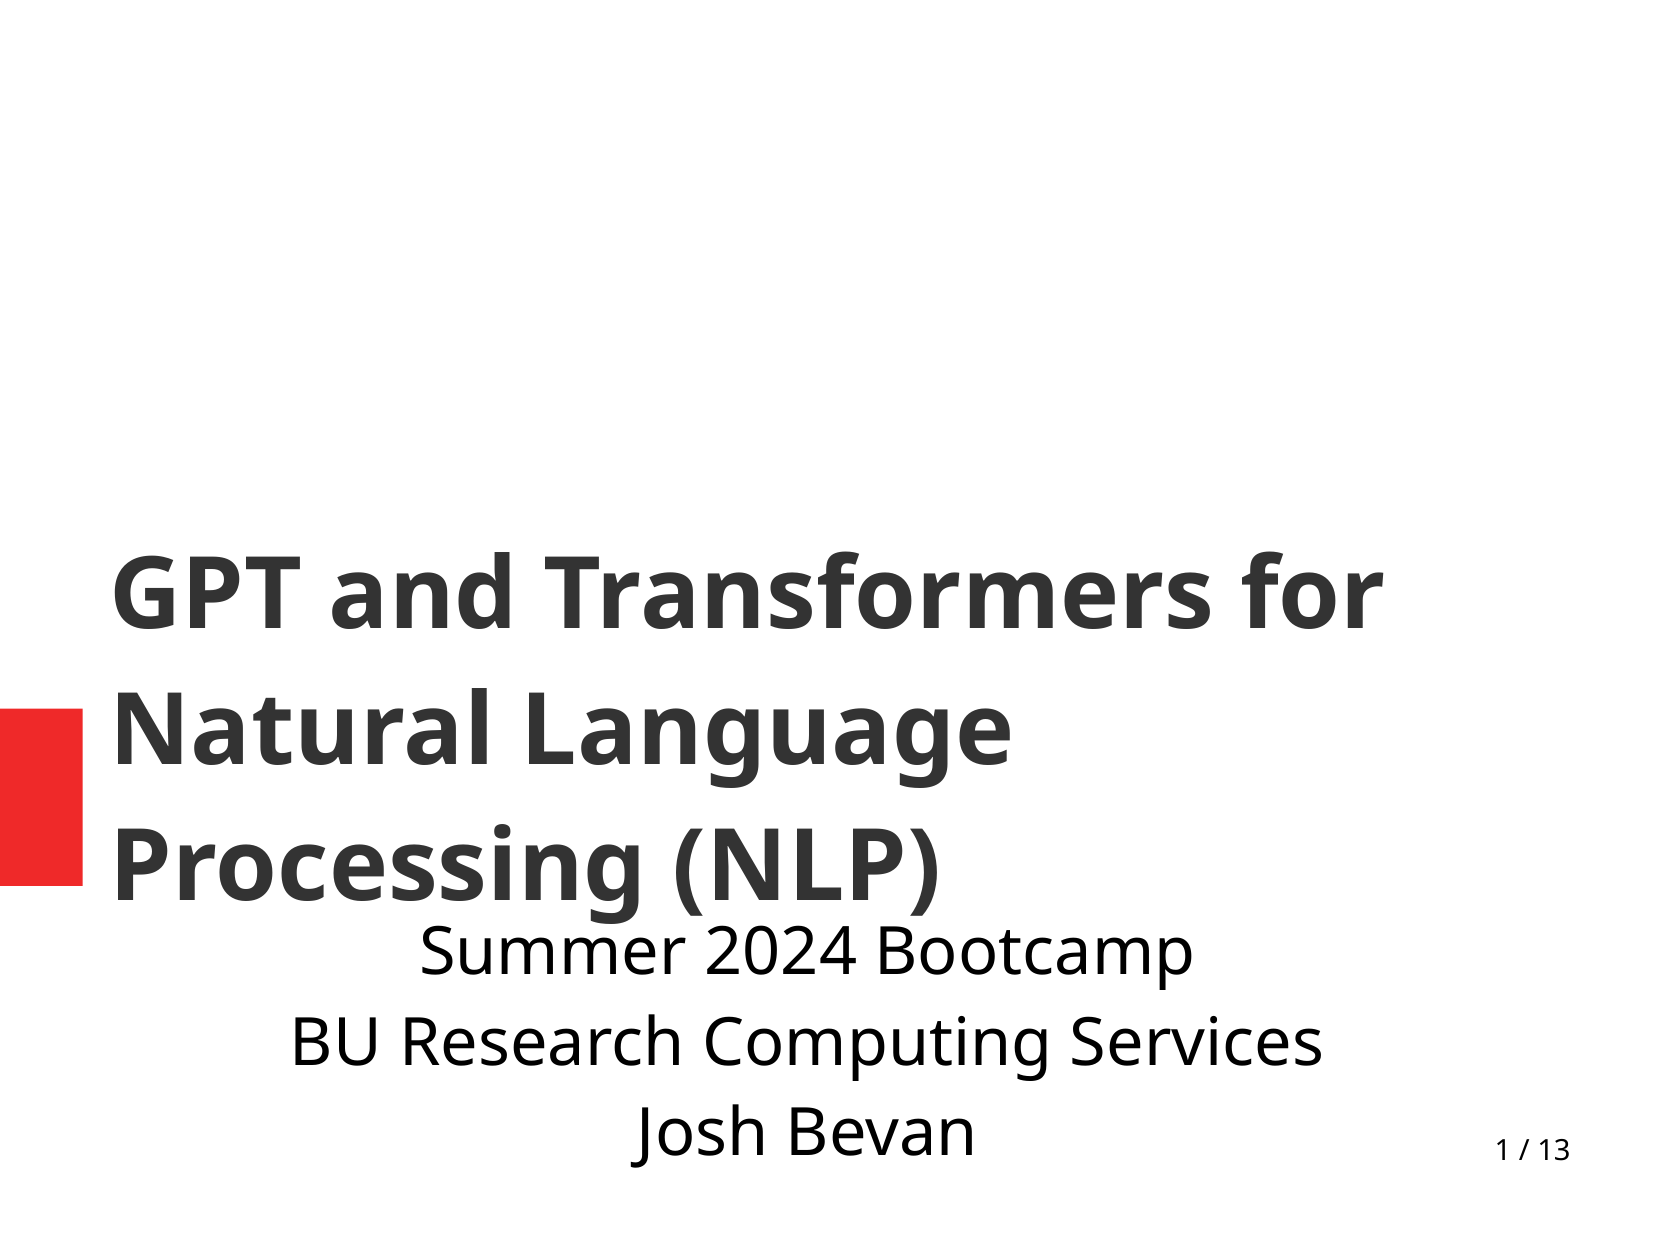

# GPT and Transformers for Natural Language Processing (NLP)
Summer 2024 Bootcamp
BU Research Computing Services
Josh Bevan
1